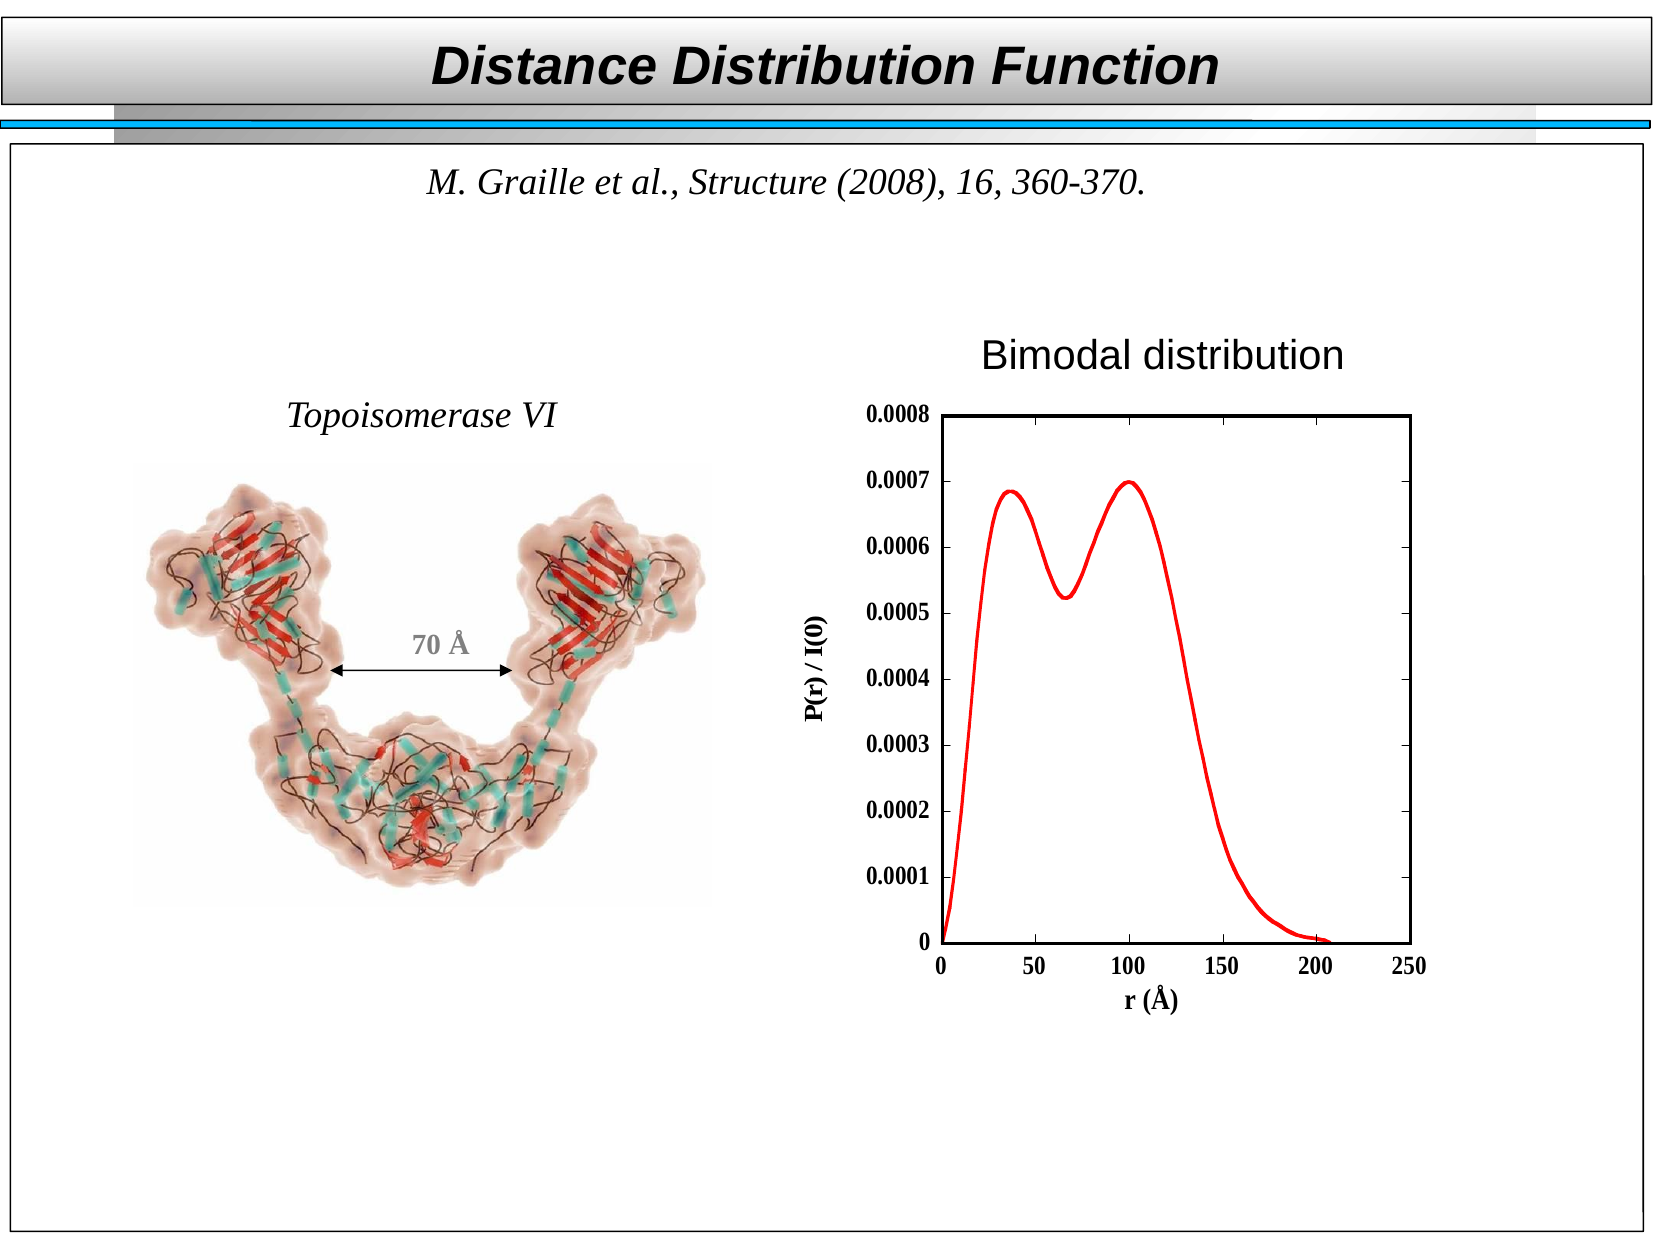

Distance Distribution Function
M. Graille et al., Structure (2008), 16, 360-370.
Bimodal distribution
Topoisomerase VI
70 Å